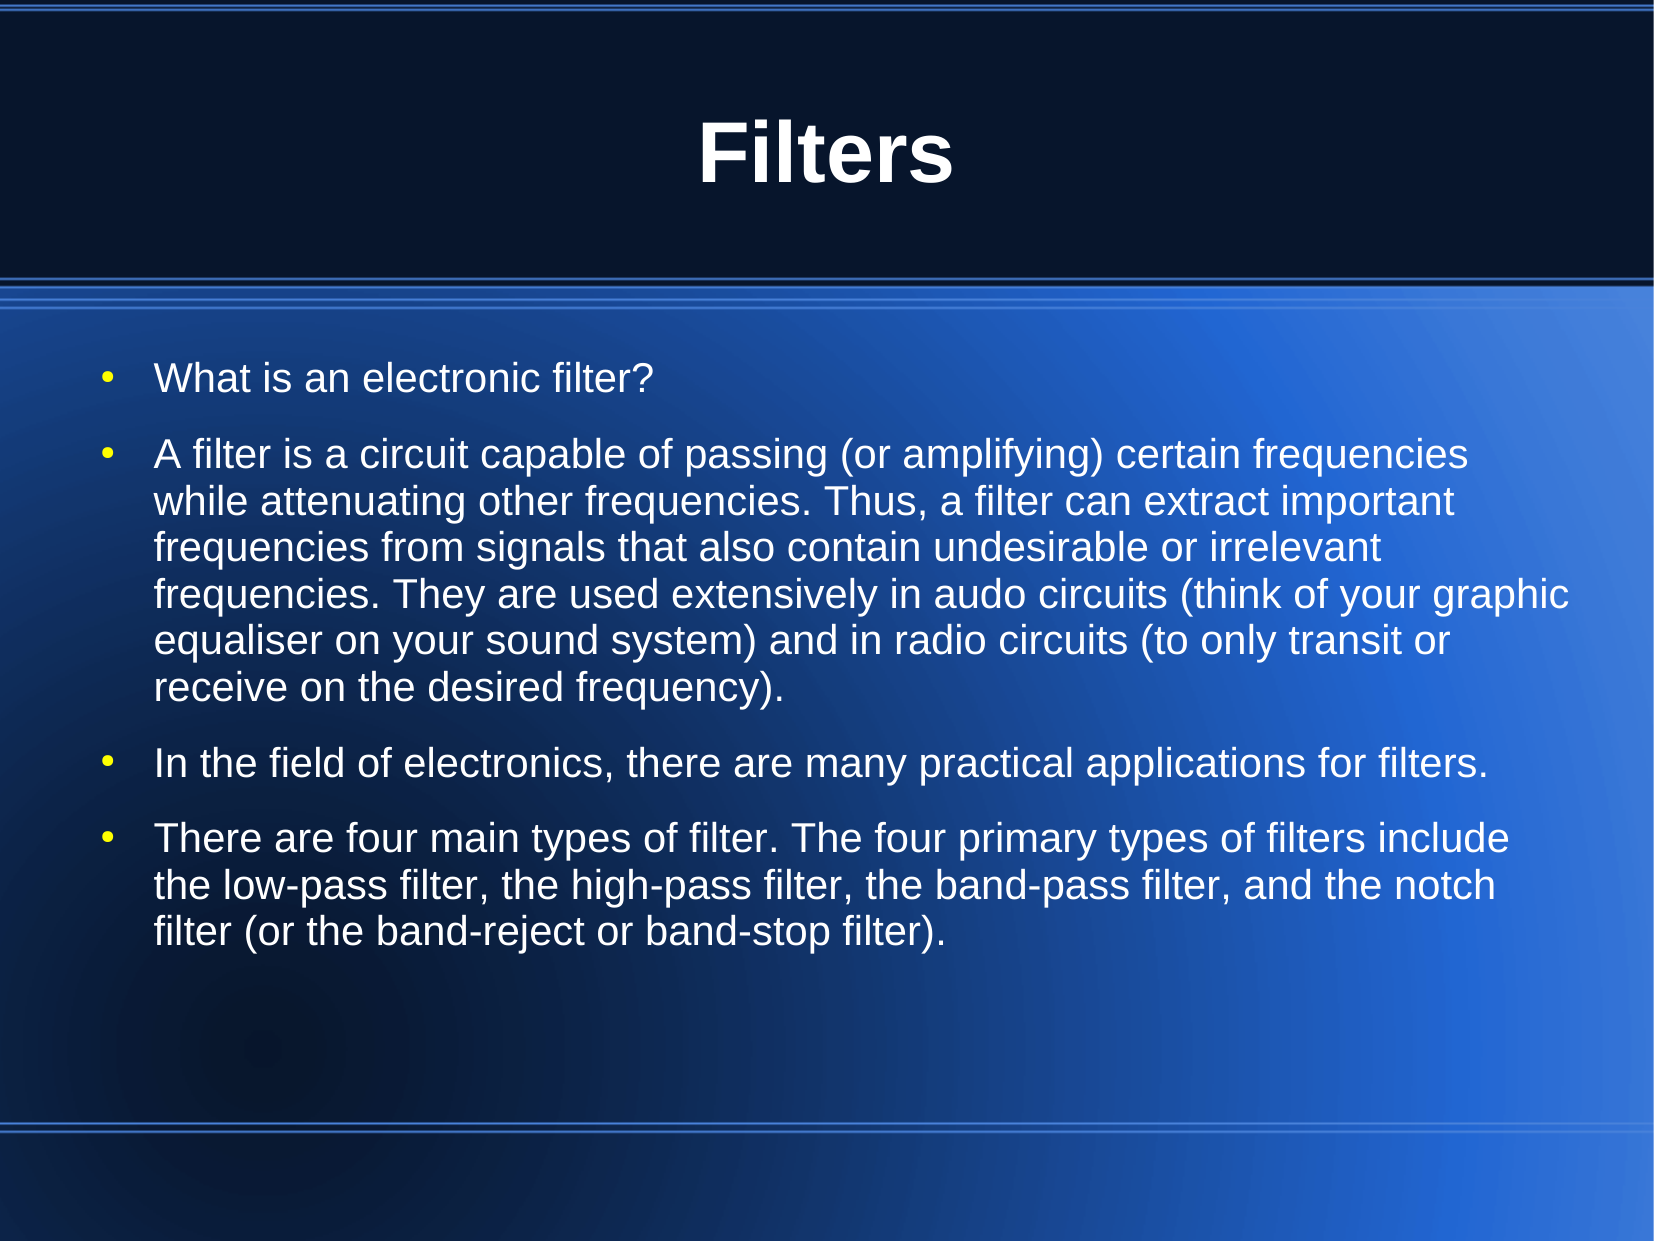

# Filters
What is an electronic filter?
A filter is a circuit capable of passing (or amplifying) certain frequencies while attenuating other frequencies. Thus, a filter can extract important frequencies from signals that also contain undesirable or irrelevant frequencies. They are used extensively in audo circuits (think of your graphic equaliser on your sound system) and in radio circuits (to only transit or receive on the desired frequency).
In the field of electronics, there are many practical applications for filters.
There are four main types of filter. The four primary types of filters include the low-pass filter, the high-pass filter, the band-pass filter, and the notch filter (or the band-reject or band-stop filter).